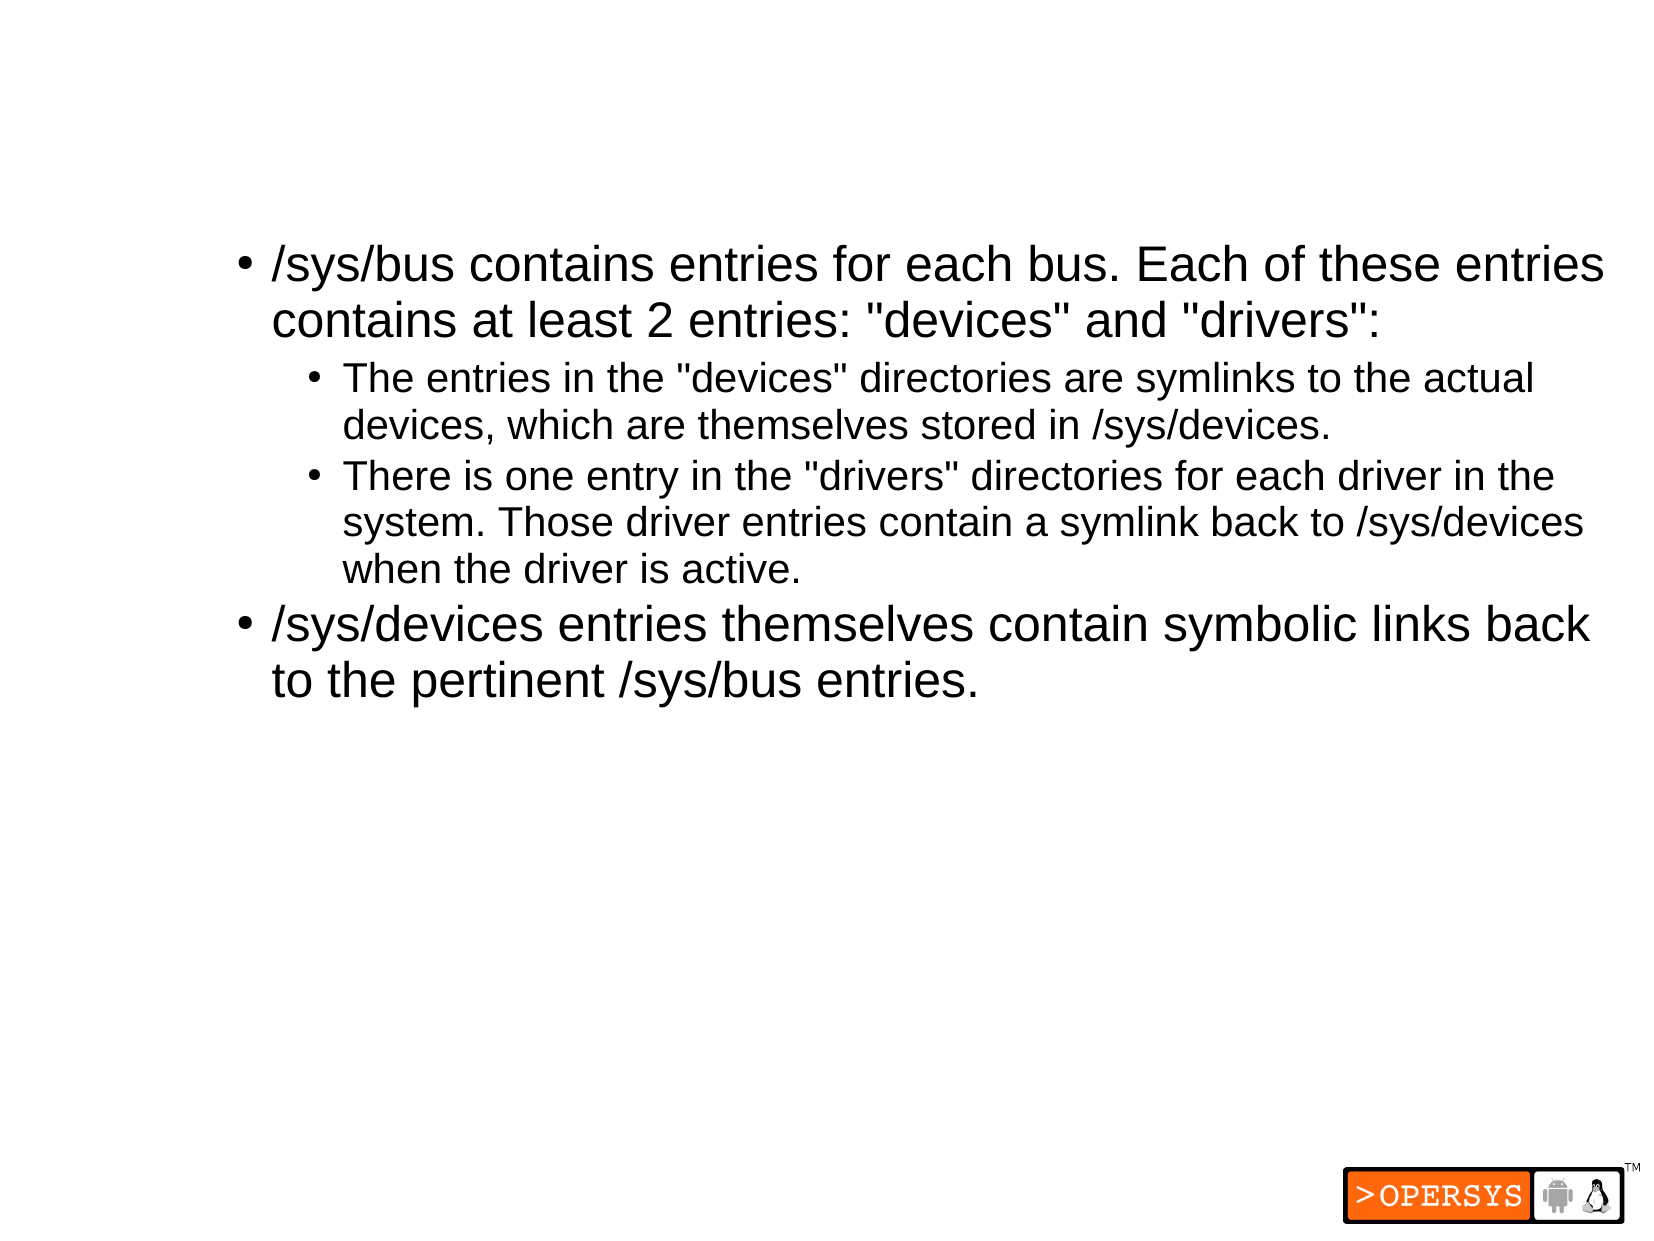

# /sys/bus contains entries for each bus. Each of these entries contains at least 2 entries: "devices" and "drivers":
The entries in the "devices" directories are symlinks to the actual devices, which are themselves stored in /sys/devices.
There is one entry in the "drivers" directories for each driver in the system. Those driver entries contain a symlink back to /sys/devices when the driver is active.
/sys/devices entries themselves contain symbolic links back to the pertinent /sys/bus entries.